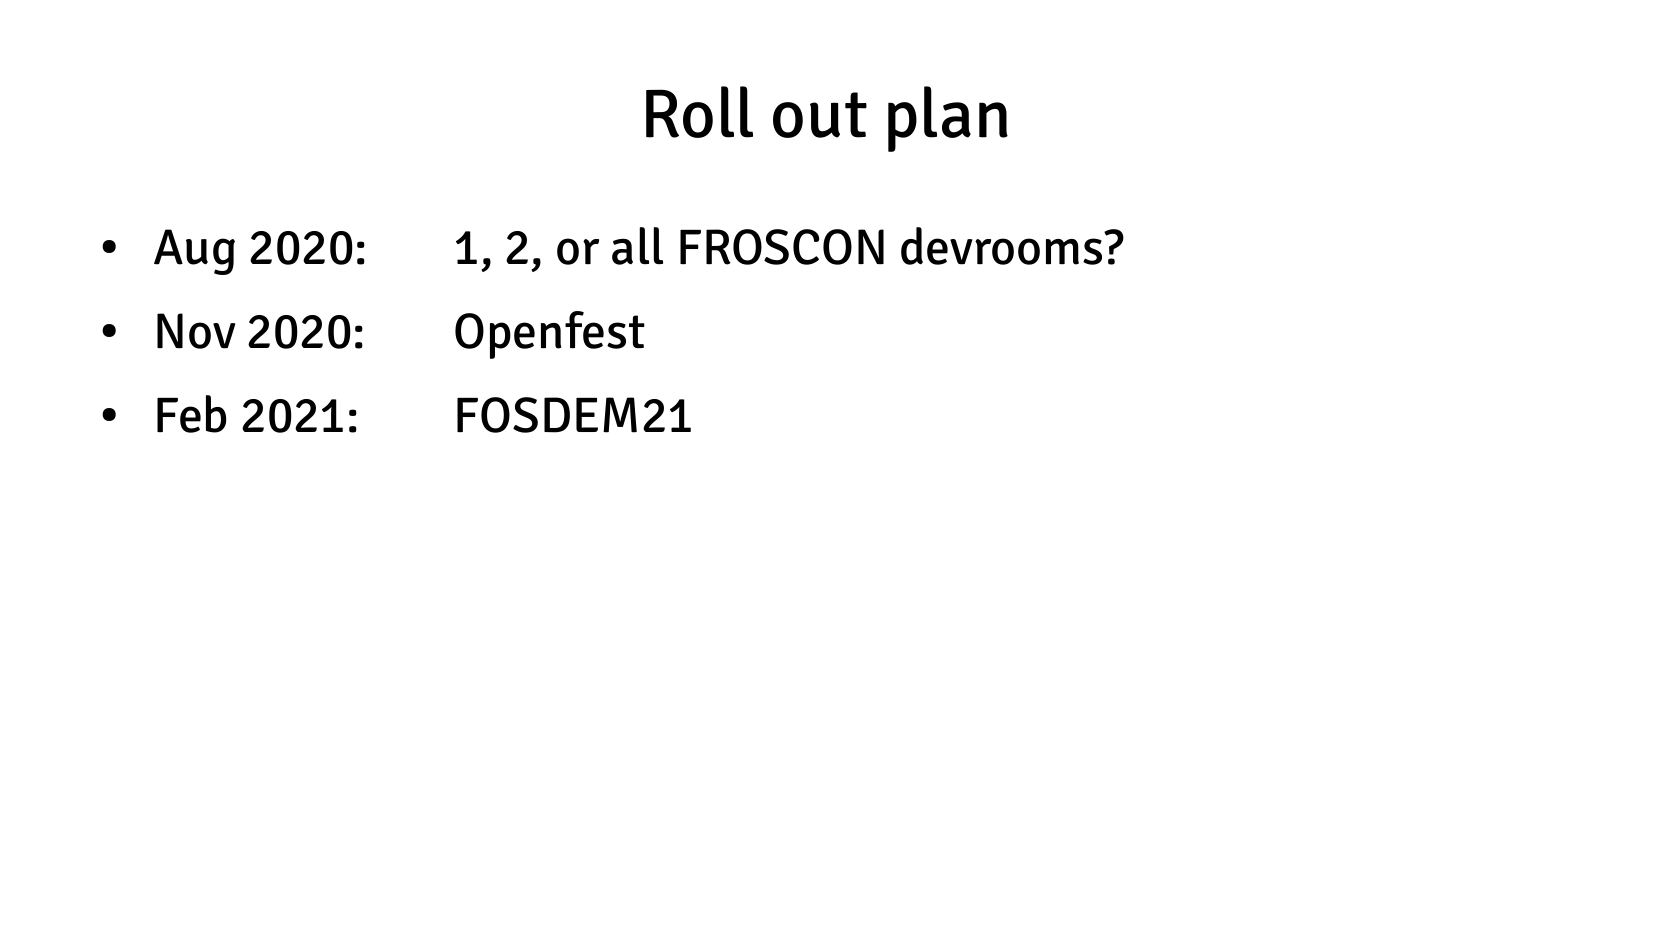

# Roll out plan
Aug 2020: 	1, 2, or all FROSCON devrooms?
Nov 2020:		Openfest
Feb 2021:		FOSDEM21